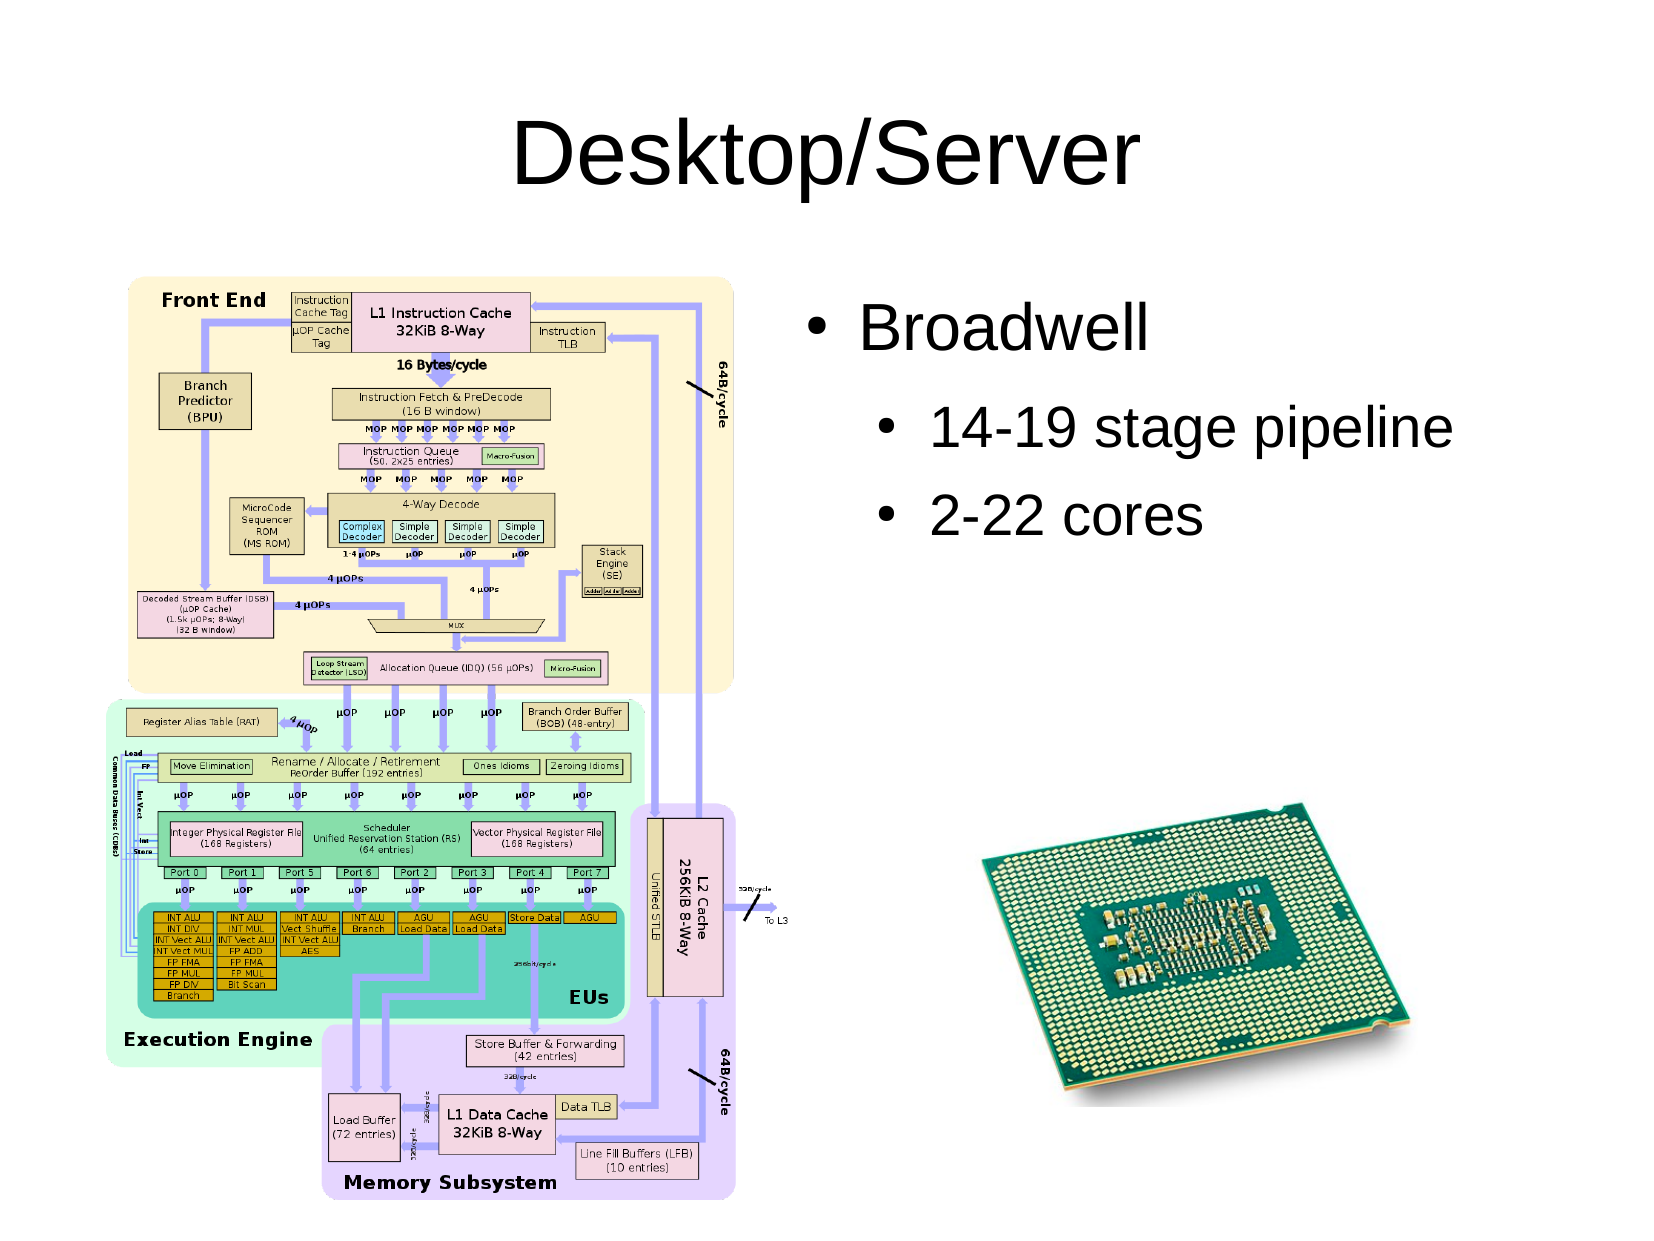

# Desktop/Server
Broadwell
14-19 stage pipeline
2-22 cores